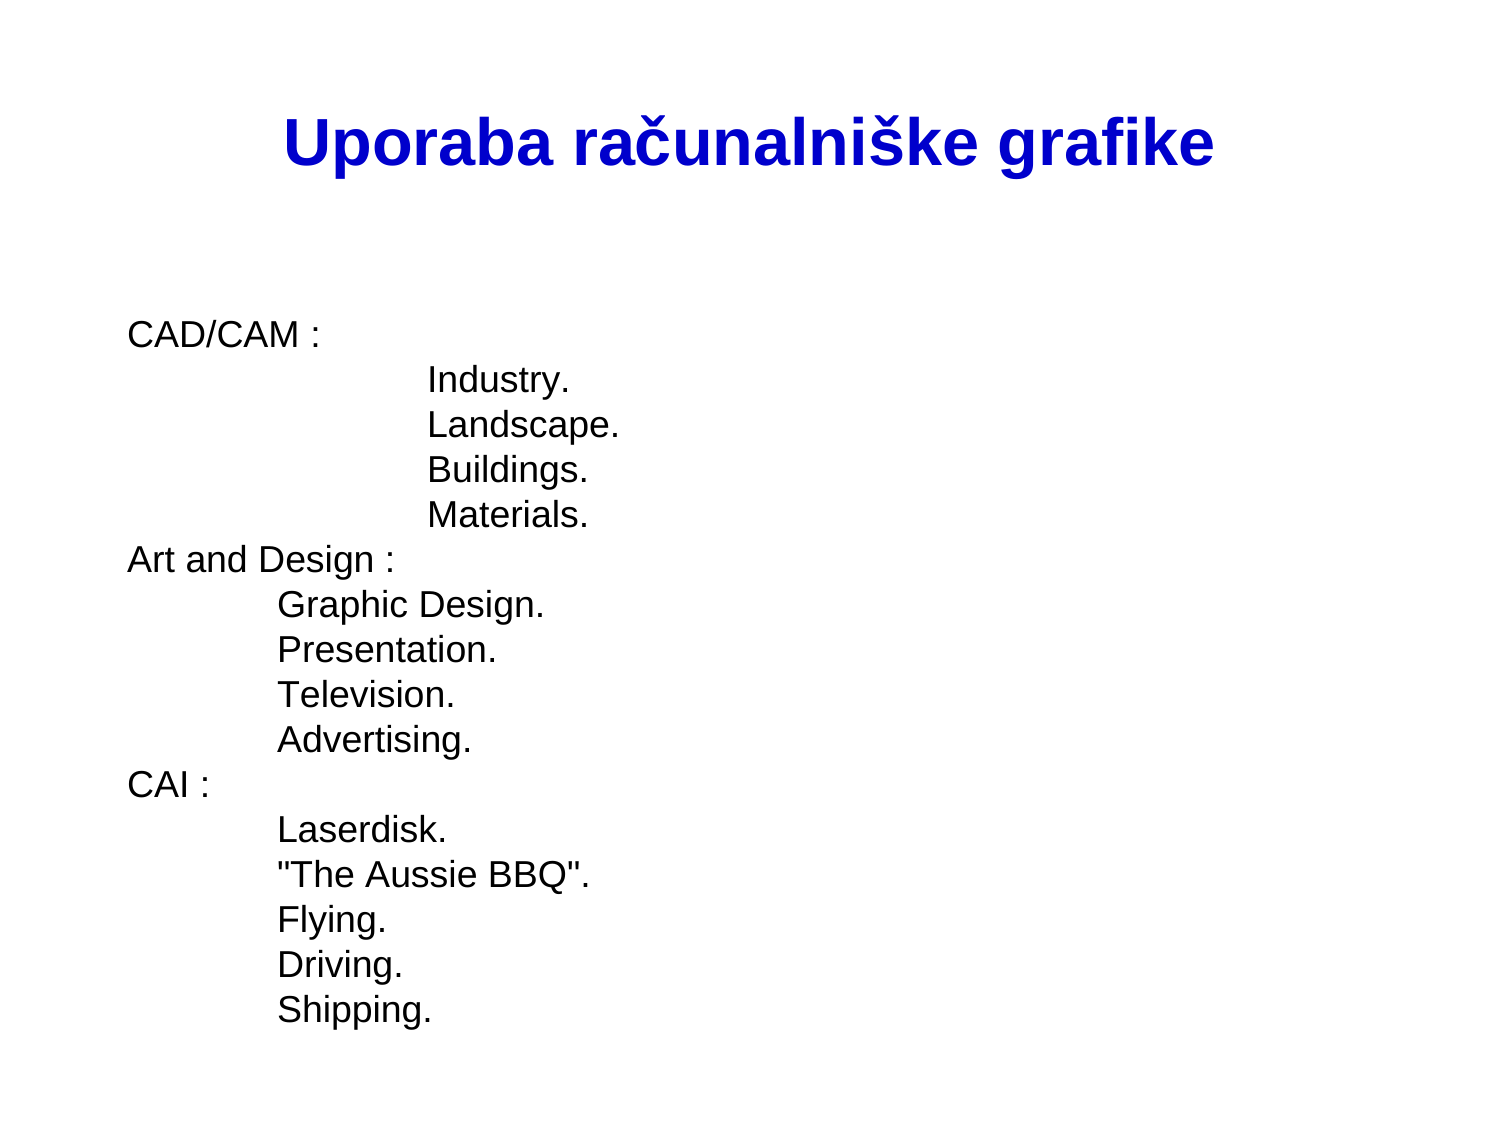

# Uporaba računalniške grafike
CAD/CAM :
	Industry.
	Landscape.
	Buildings.
	Materials.
Art and Design :
	Graphic Design.
	Presentation.
	Television.
	Advertising.
CAI :
	Laserdisk.
	"The Aussie BBQ".
	Flying.
	Driving.
	Shipping.